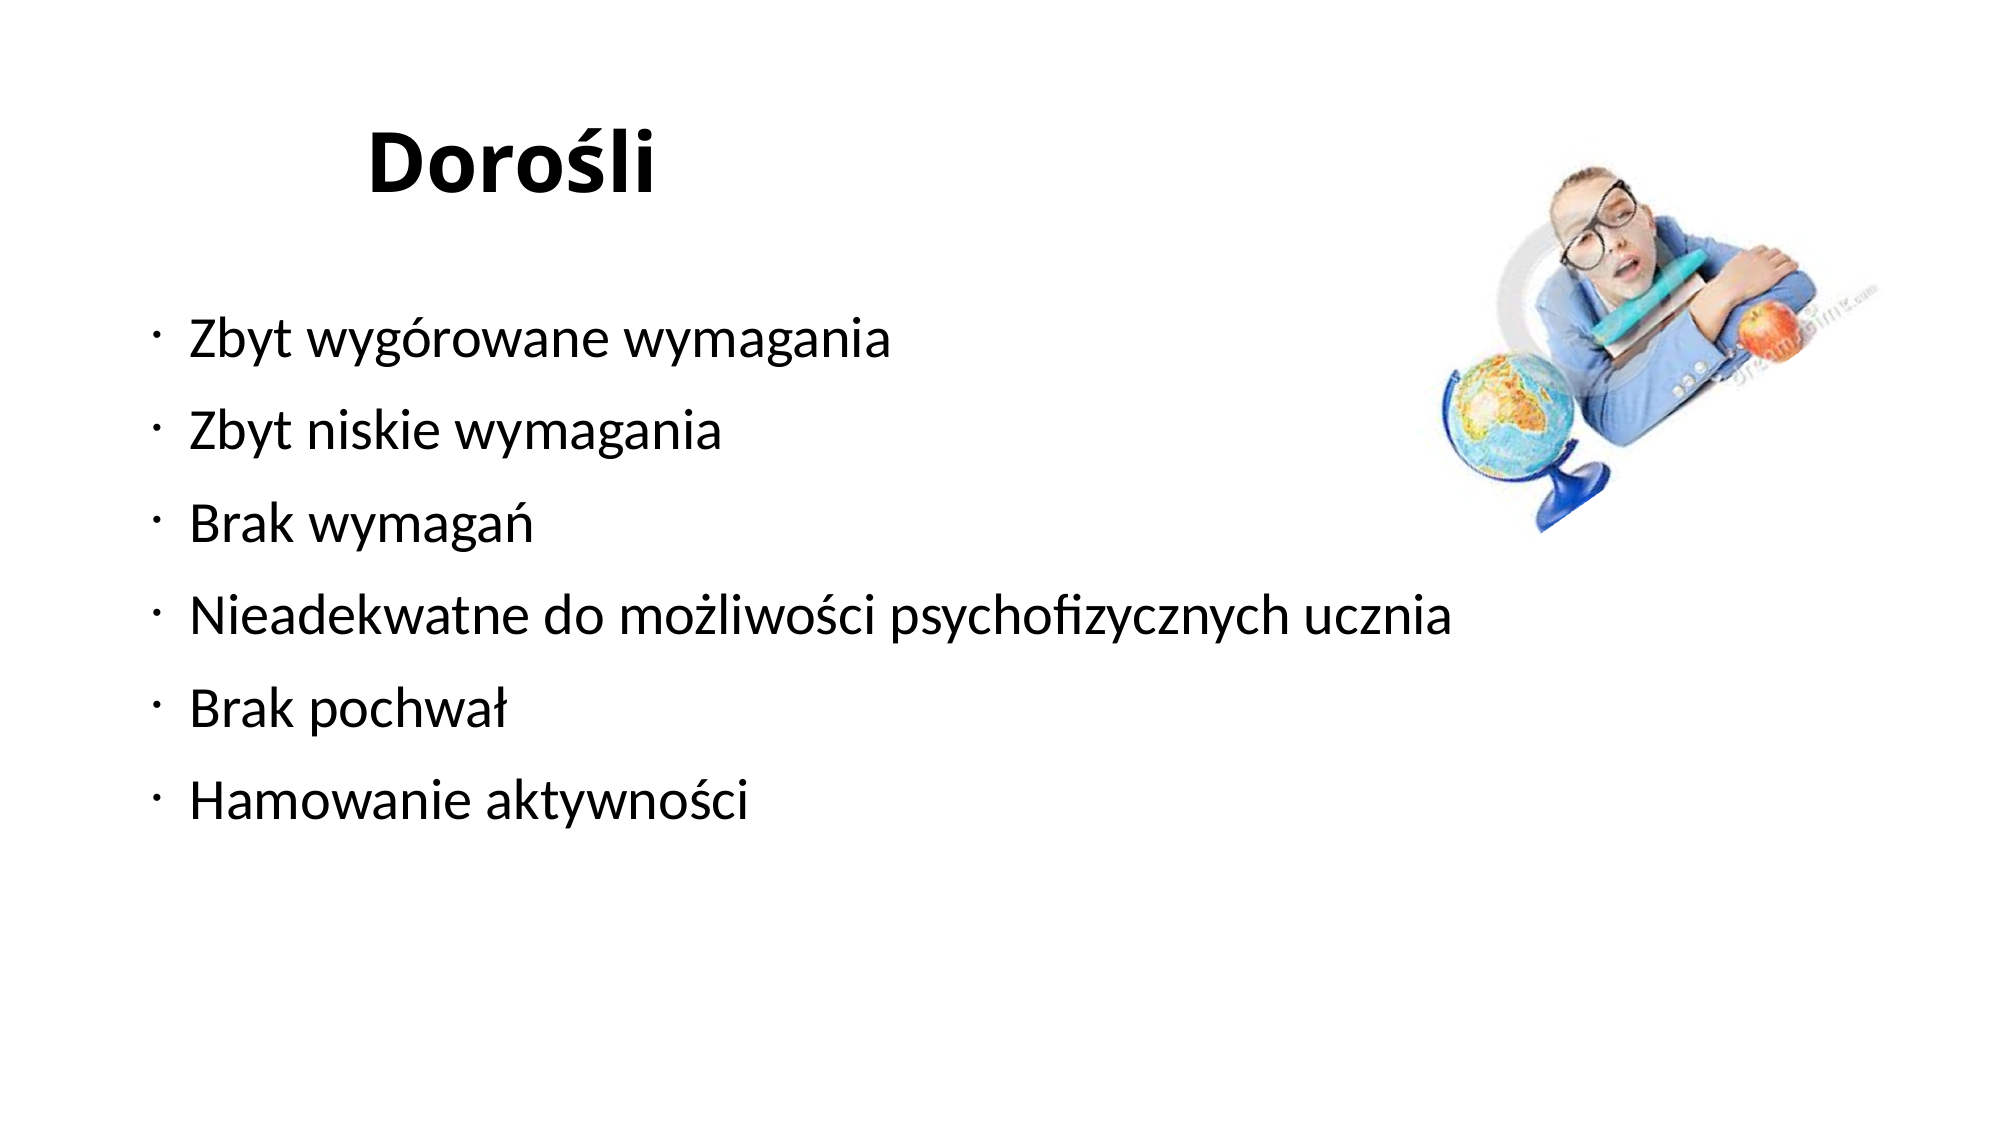

# Dorośli
Zbyt wygórowane wymagania
Zbyt niskie wymagania
Brak wymagań
Nieadekwatne do możliwości psychofizycznych ucznia
Brak pochwał
Hamowanie aktywności